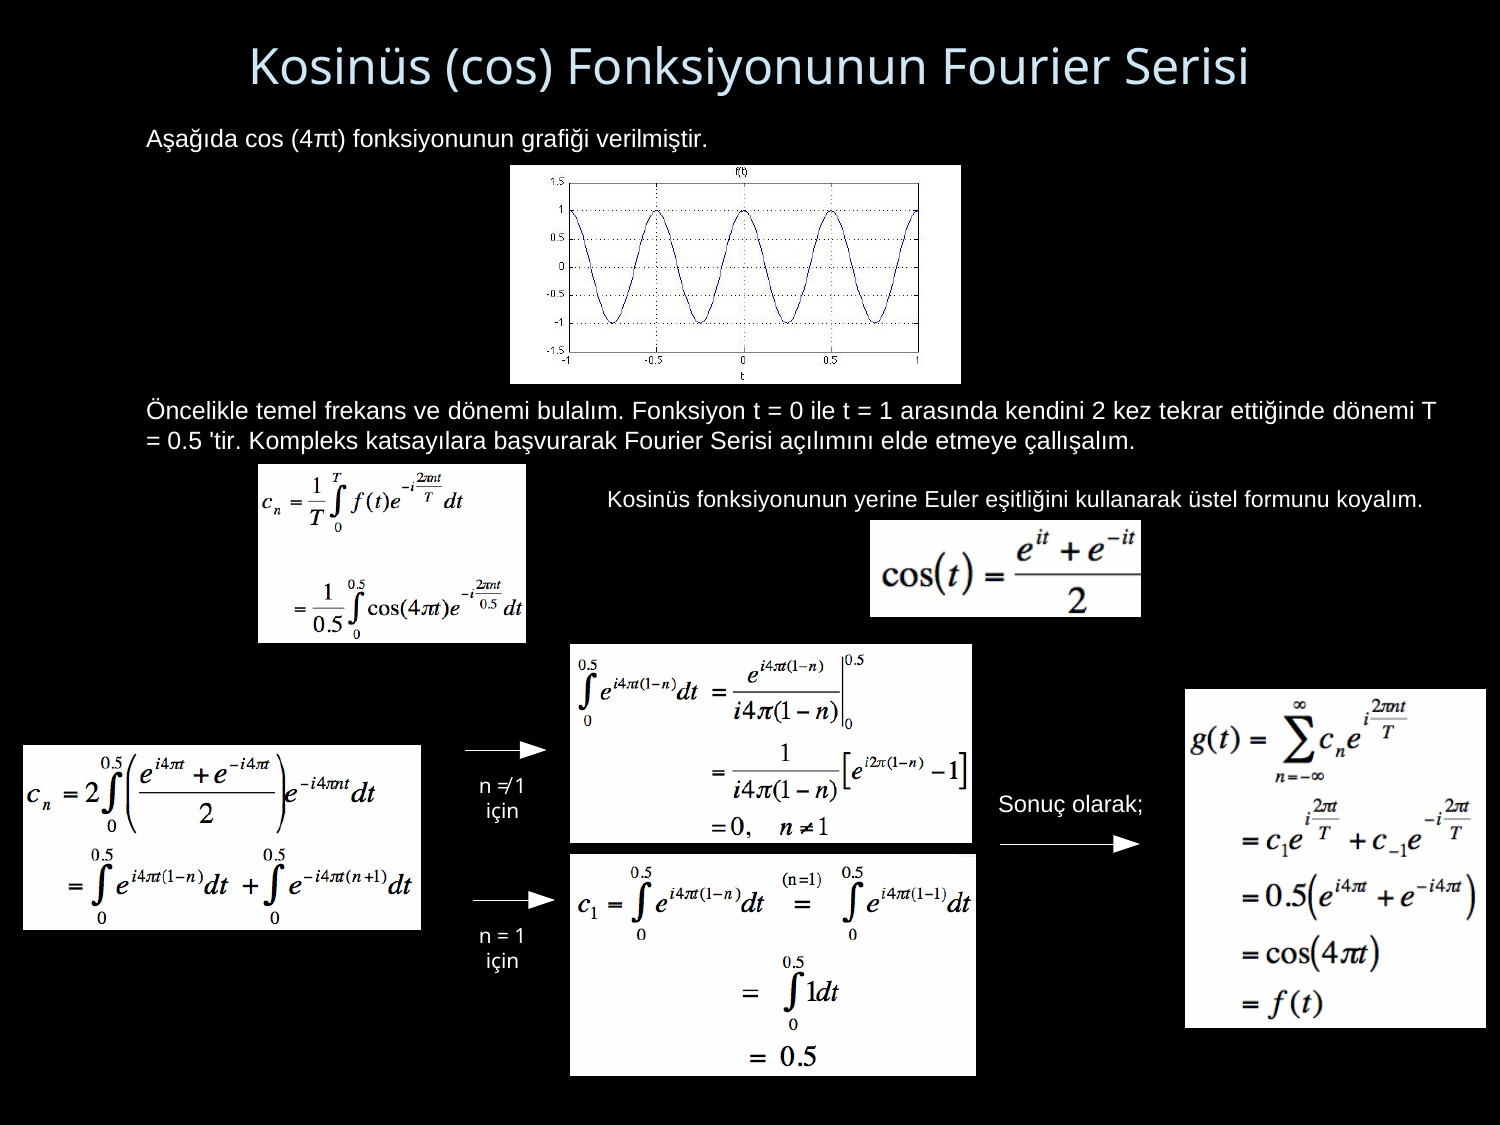

# Kosinüs (cos) Fonksiyonunun Fourier Serisi
Aşağıda cos (4πt) fonksiyonunun grafiği verilmiştir.
Öncelikle temel frekans ve dönemi bulalım. Fonksiyon t = 0 ile t = 1 arasında kendini 2 kez tekrar ettiğinde dönemi T = 0.5 'tir. Kompleks katsayılara başvurarak Fourier Serisi açılımını elde etmeye çallışalım.
Kosinüs fonksiyonunun yerine Euler eşitliğini kullanarak üstel formunu koyalım.
n ≠ 1 için
Sonuç olarak;
n = 1 için